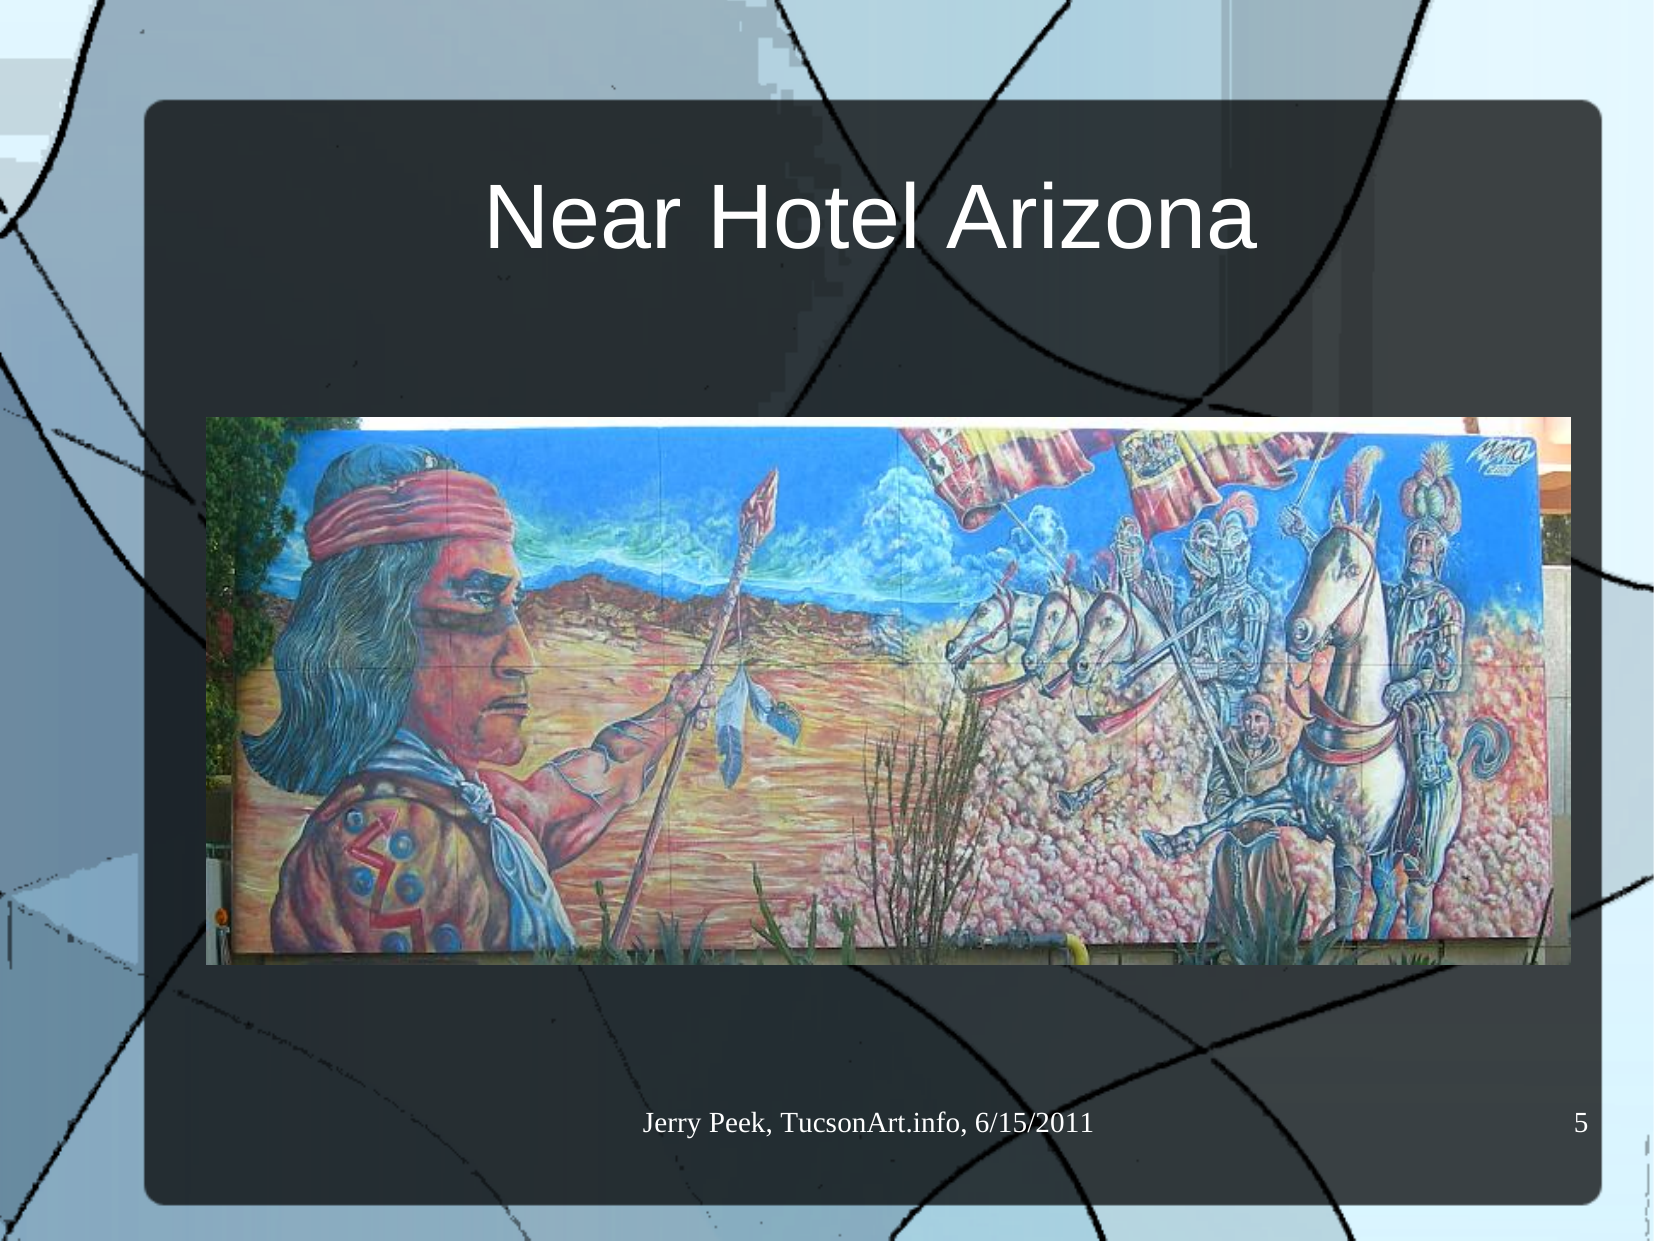

# Near Hotel Arizona
Jerry Peek, TucsonArt.info, 6/15/2011
5